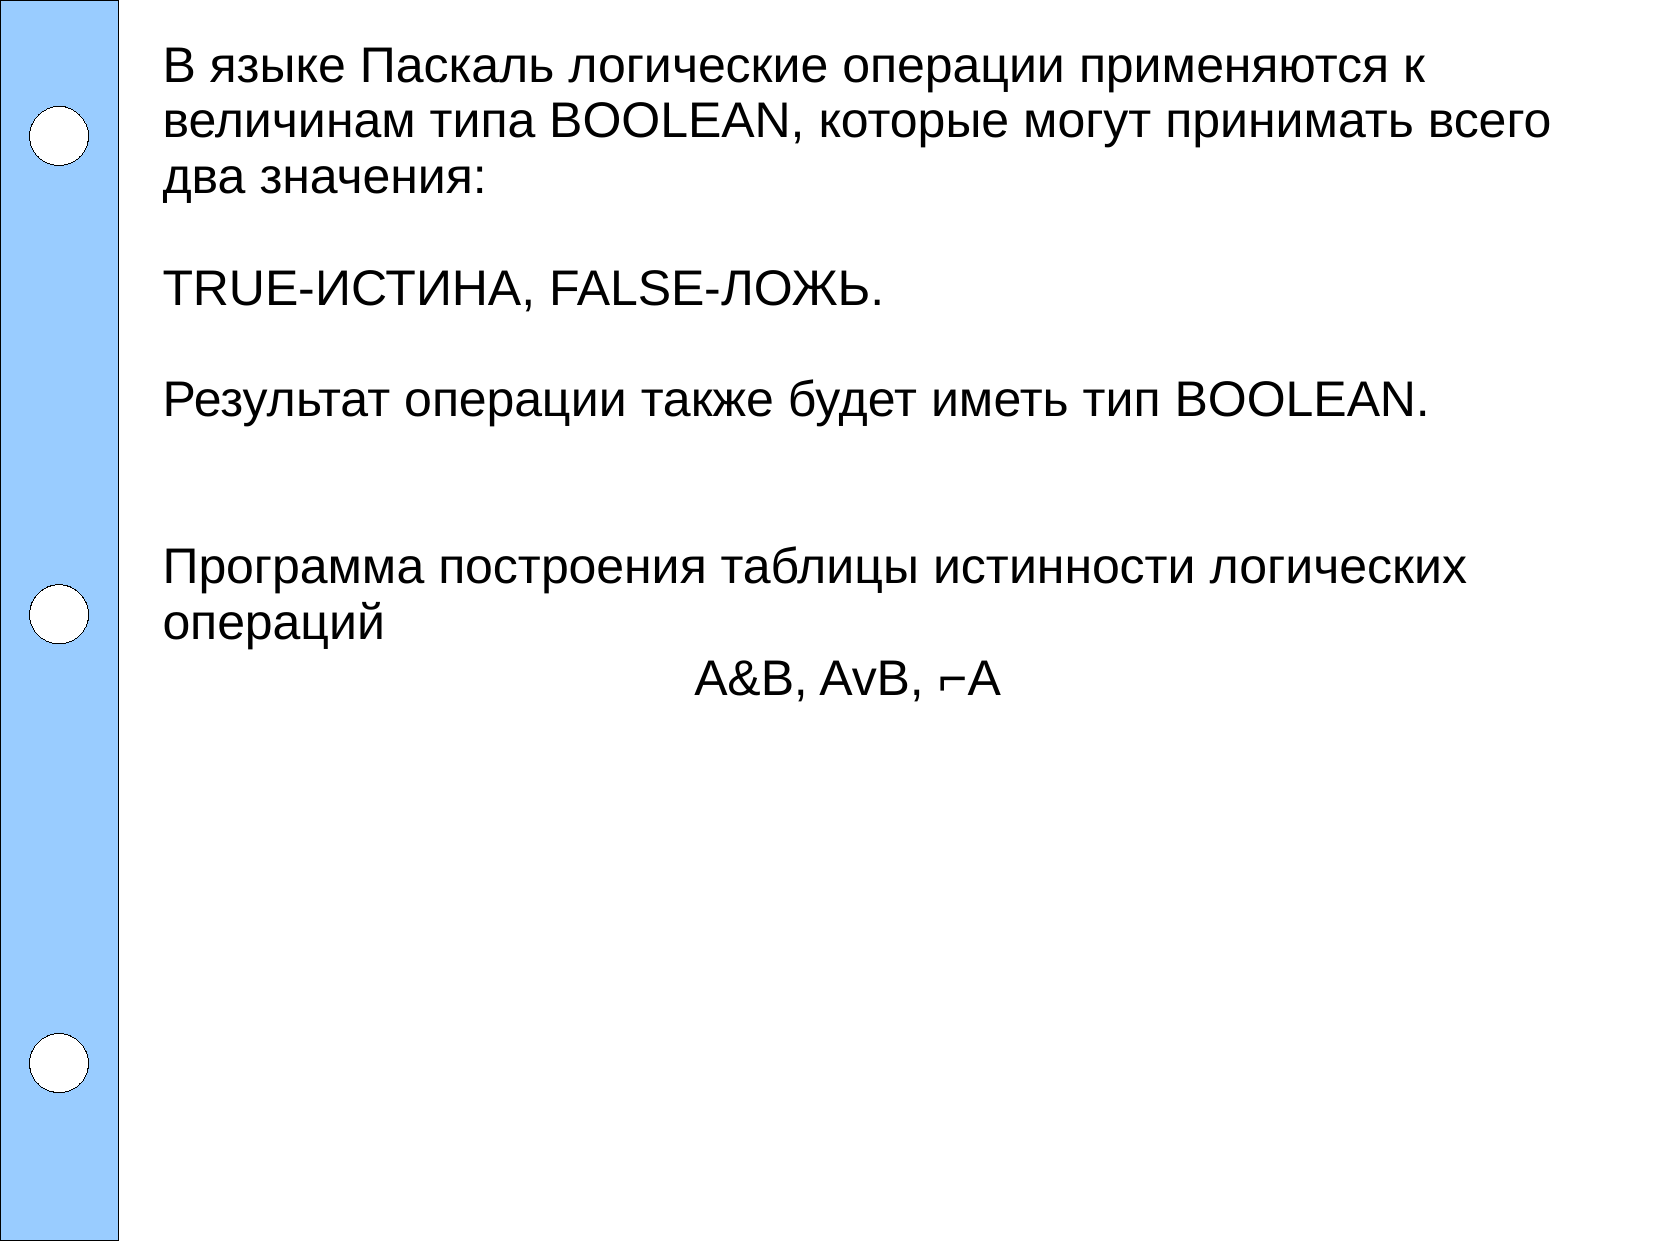

В языке Паскаль логические операции применяются к величинам типа BOOLEAN, которые могут принимать всего два значения:
TRUE-ИСТИНА, FALSE-ЛОЖЬ.
Результат операции также будет иметь тип BOOLEAN.
Программа построения таблицы истинности логических операций
 A&B, AvB, ⌐A